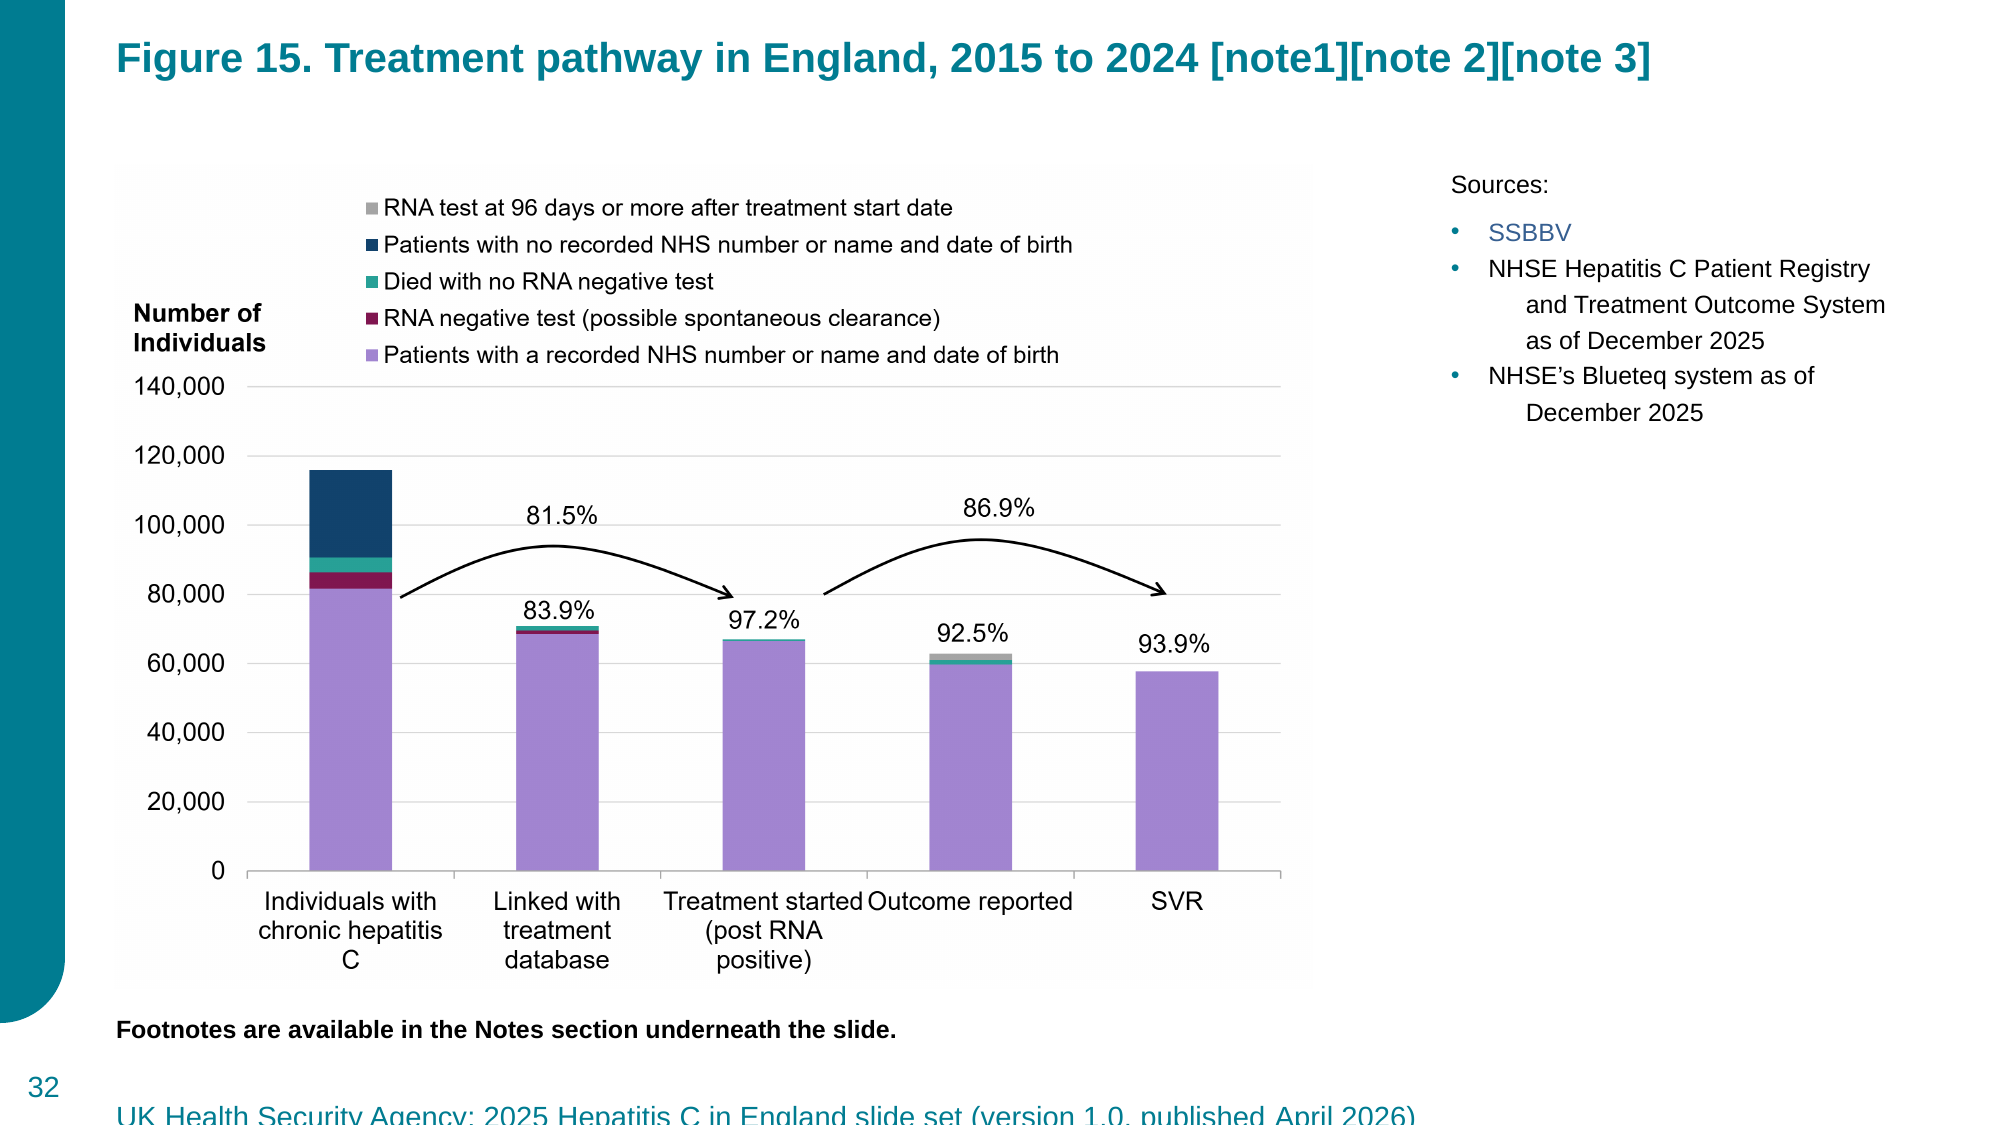

# Figure 15. Treatment pathway in England, 2015 to 2024 [note1][note 2][note 3]
Sources:
SSBBV
NHSE Hepatitis C Patient Registry and Treatment Outcome System as of December 2025
NHSE’s Blueteq system as of December 2025
Footnotes are available in the Notes section underneath the slide.
32
UK Health Security Agency: 2025 Hepatitis C in England slide set (version 1.0, published April 2026)